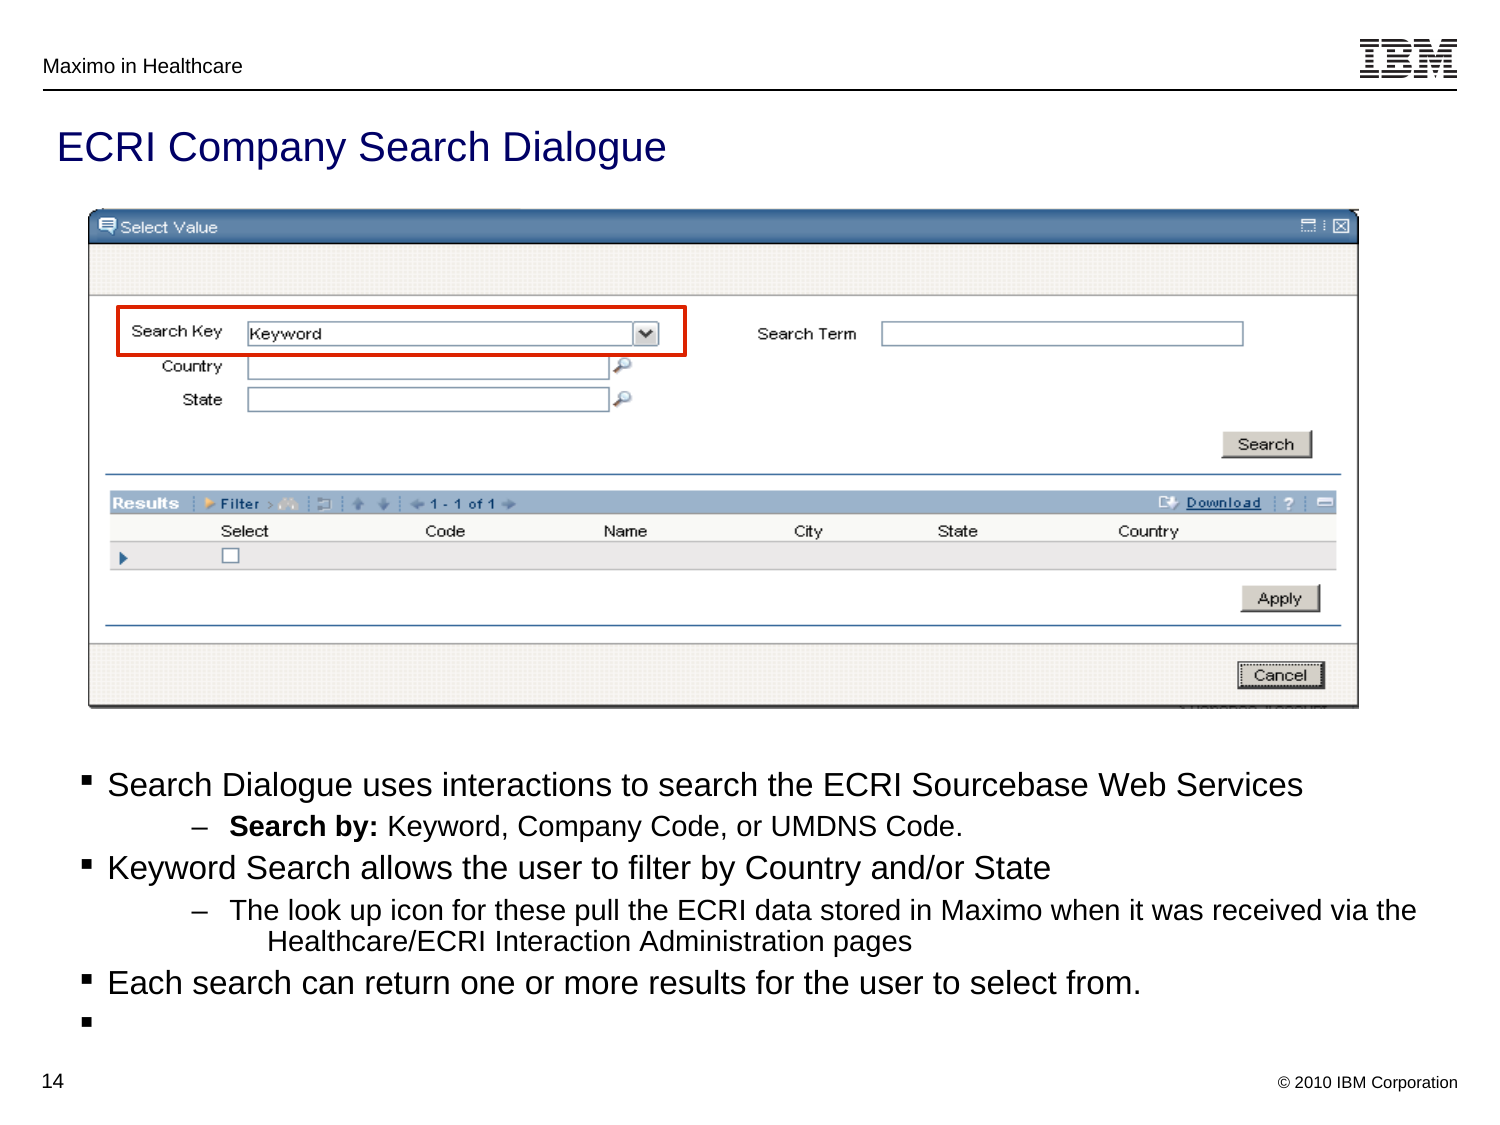

# ECRI Company Search Dialogue
Search Dialogue uses interactions to search the ECRI Sourcebase Web Services
Search by: Keyword, Company Code, or UMDNS Code.
Keyword Search allows the user to filter by Country and/or State
The look up icon for these pull the ECRI data stored in Maximo when it was received via the Healthcare/ECRI Interaction Administration pages
Each search can return one or more results for the user to select from.